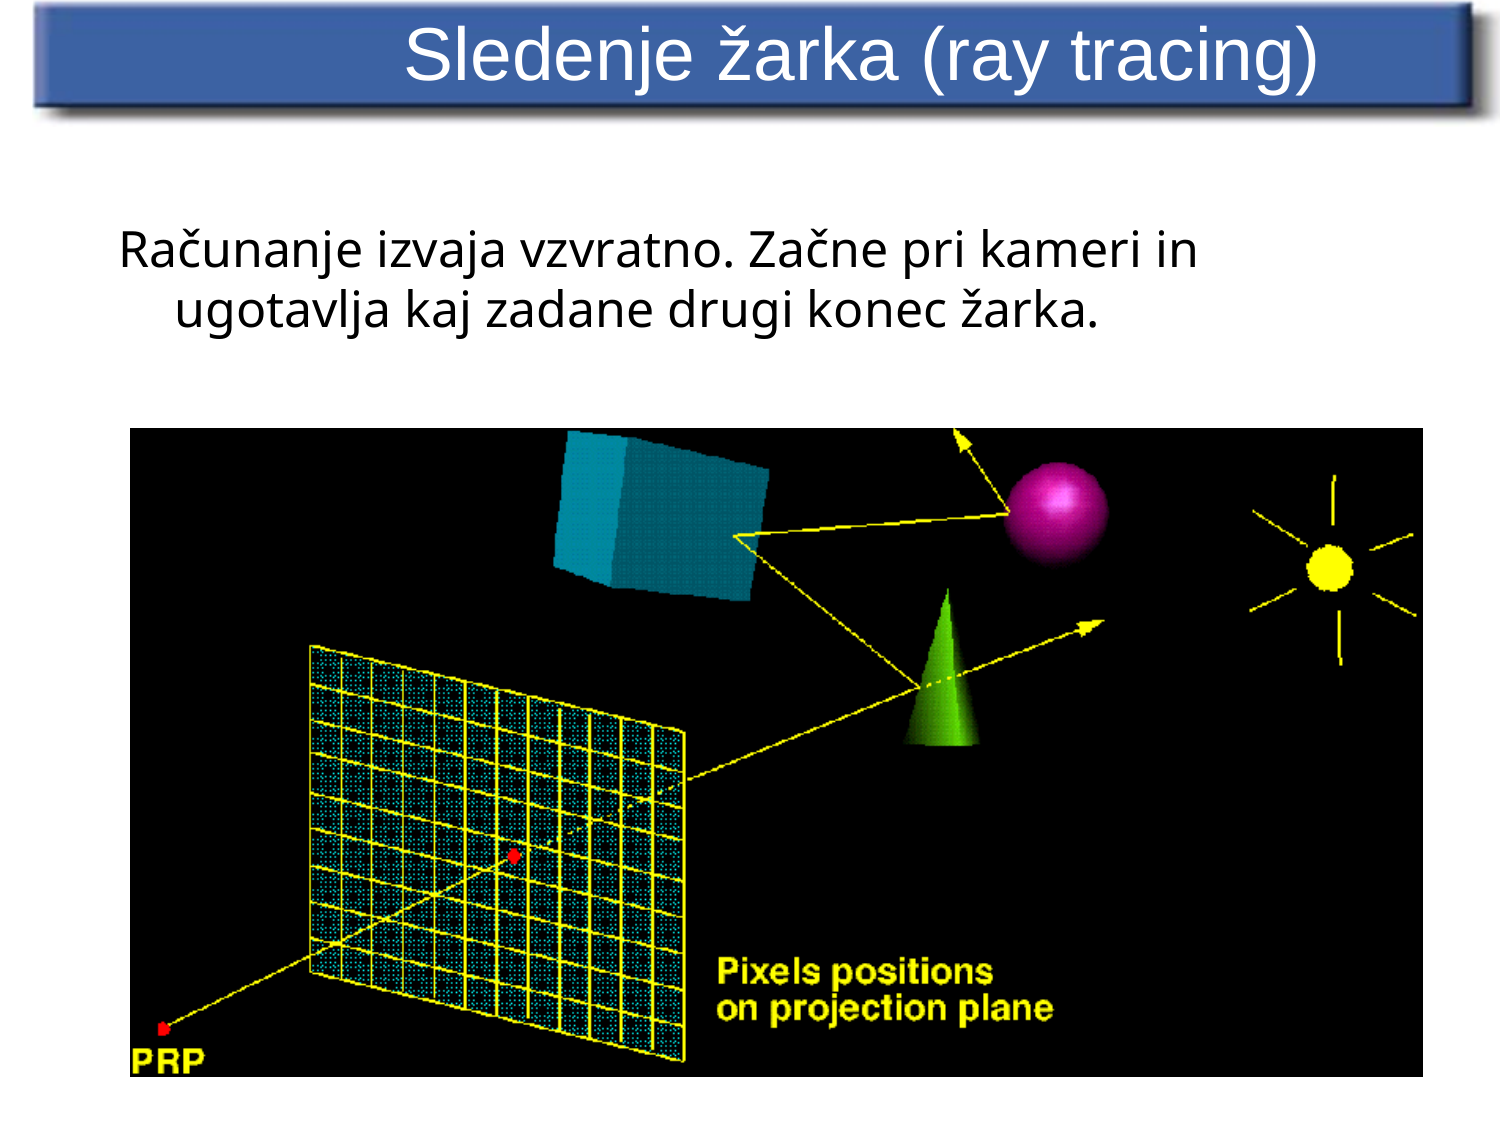

# Sledenje žarka (ray tracing)
Računanje izvaja vzvratno. Začne pri kameri in ugotavlja kaj zadane drugi konec žarka.